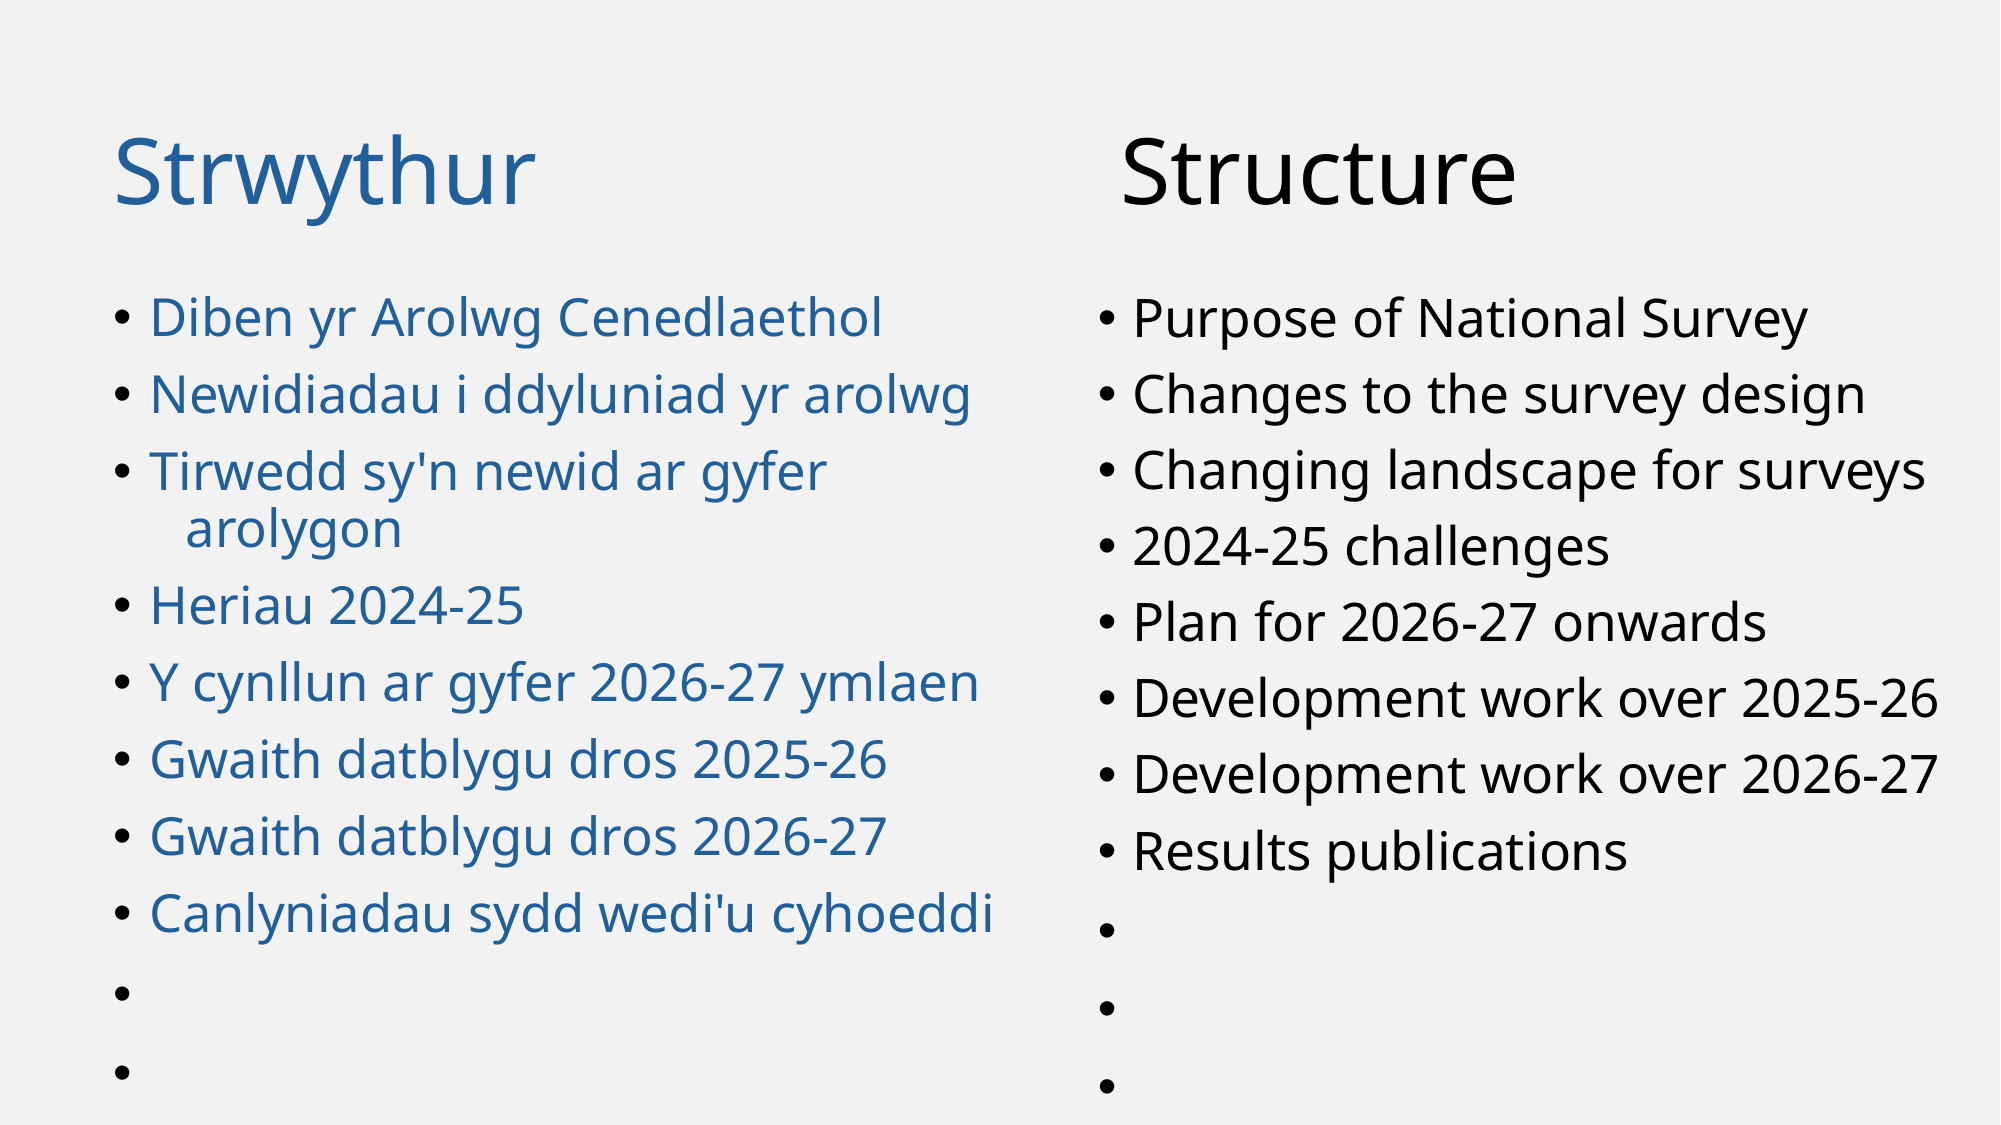

Strwythur
# Structure
Diben yr Arolwg Cenedlaethol
Newidiadau i ddyluniad yr arolwg
Tirwedd sy'n newid ar gyfer arolygon
Heriau 2024-25
Y cynllun ar gyfer 2026-27 ymlaen
Gwaith datblygu dros 2025-26
Gwaith datblygu dros 2026-27
Canlyniadau sydd wedi'u cyhoeddi
Purpose of National Survey
Changes to the survey design
Changing landscape for surveys
2024-25 challenges
Plan for 2026-27 onwards
Development work over 2025-26
Development work over 2026-27
Results publications